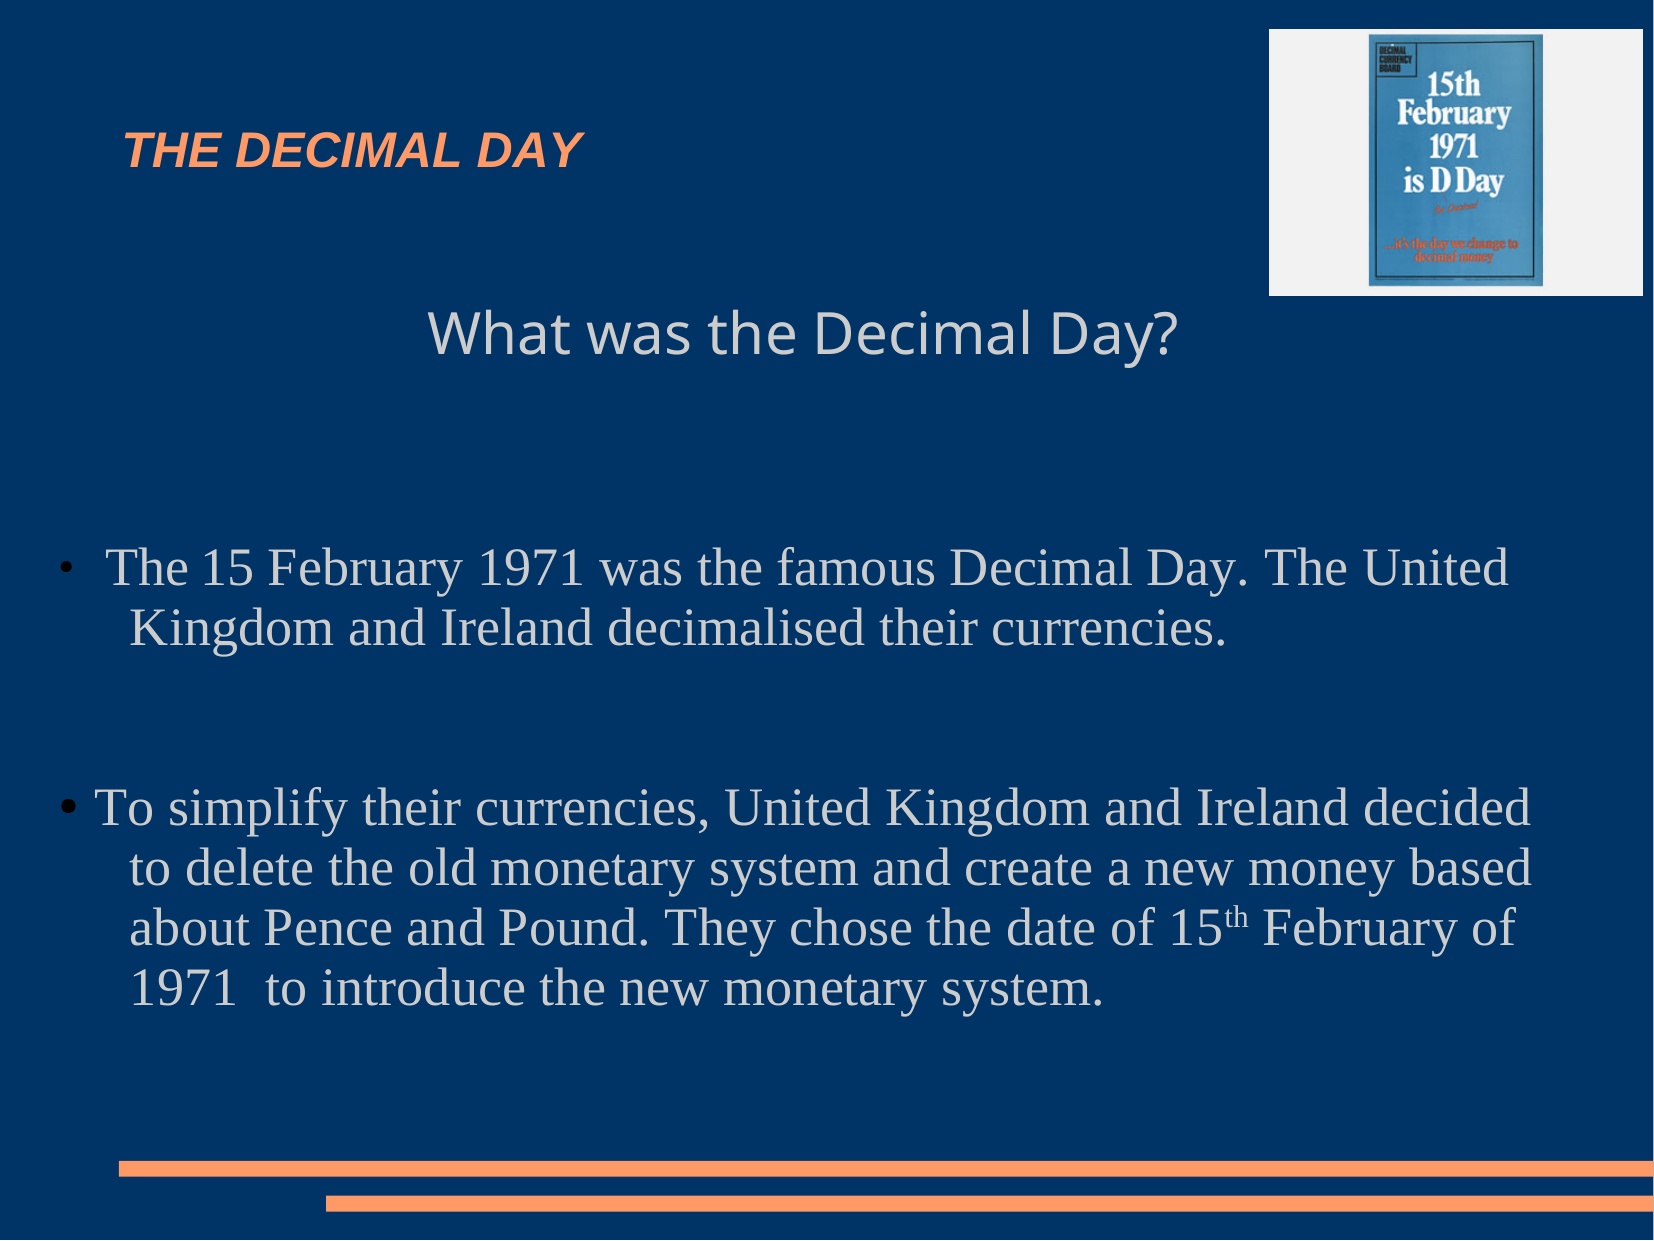

# THE DECIMAL DAY
What was the Decimal Day?
 The 15 February 1971 was the famous Decimal Day. The United Kingdom and Ireland decimalised their currencies.
To simplify their currencies, United Kingdom and Ireland decided to delete the old monetary system and create a new money based about Pence and Pound. They chose the date of 15th February of 1971 to introduce the new monetary system.